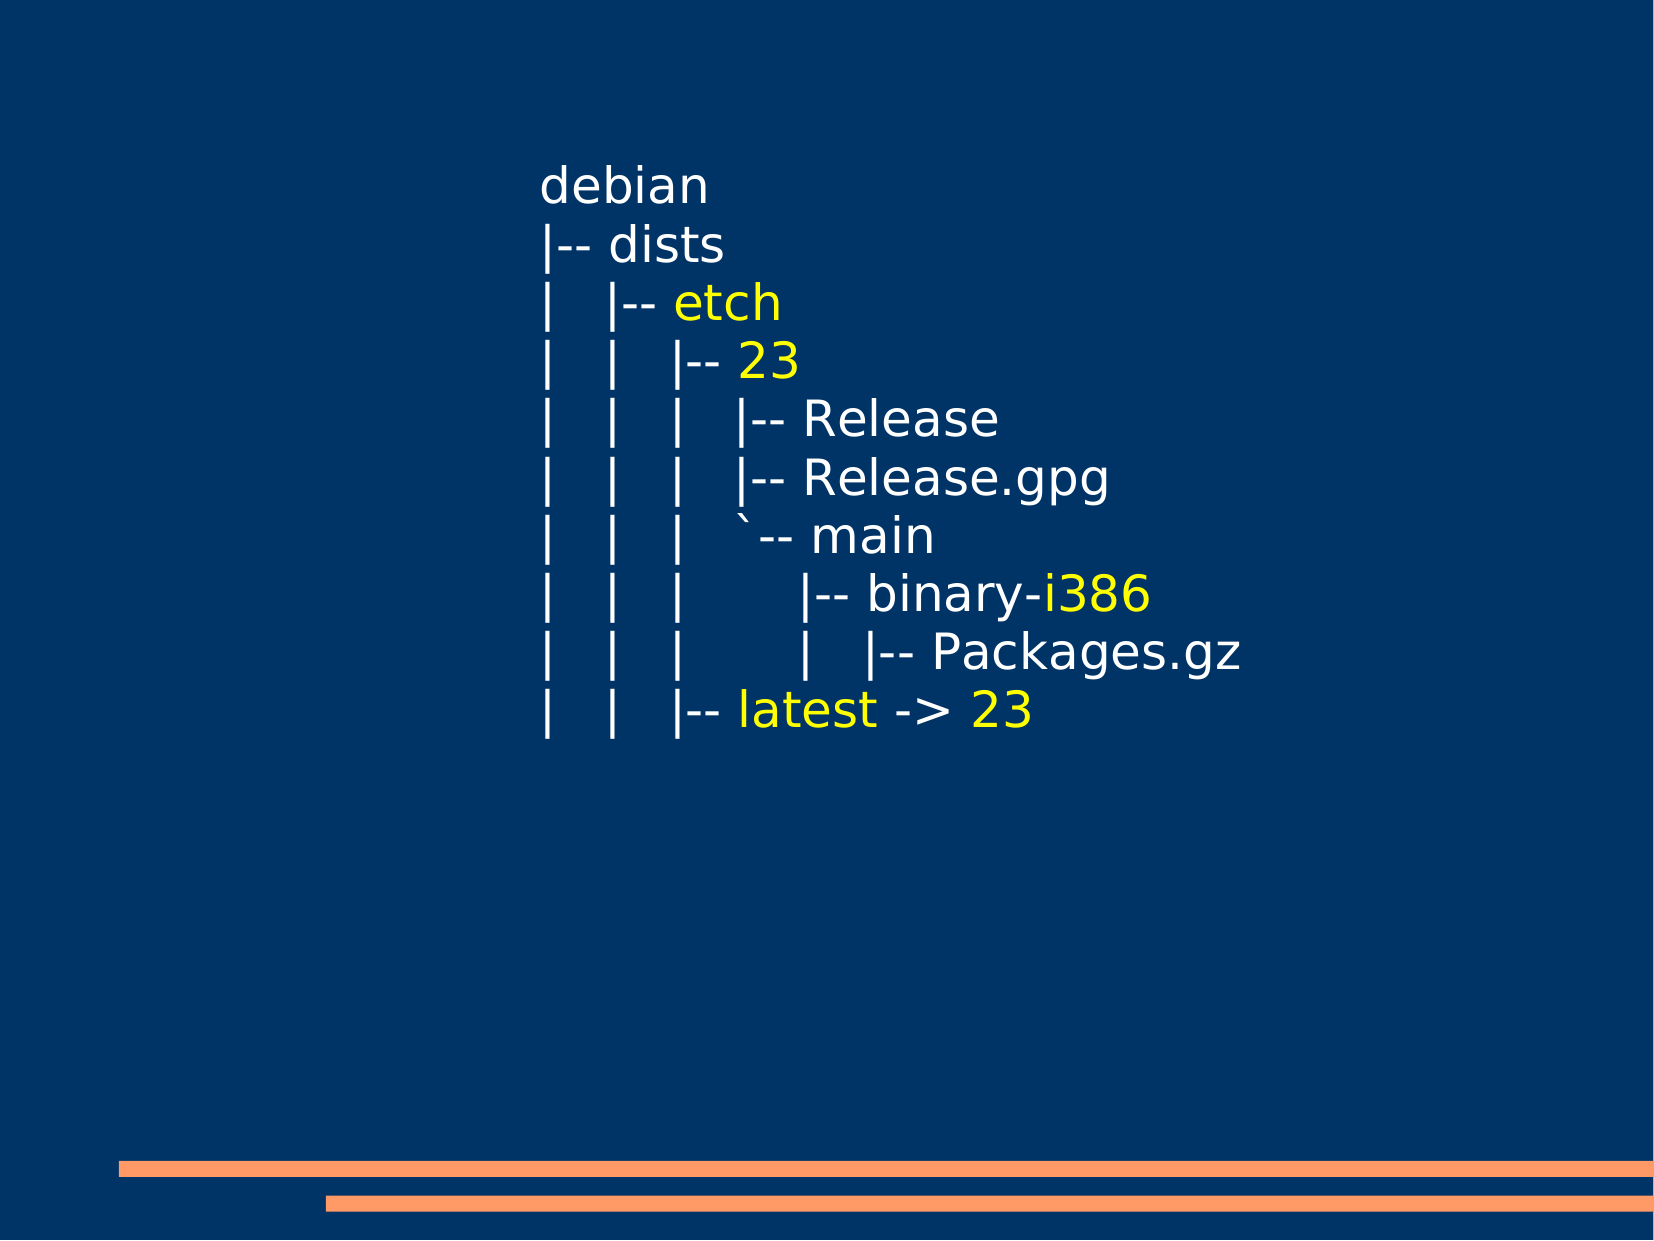

debian
|-- dists
| |-- etch
| | |-- 23
| | | |-- Release
| | | |-- Release.gpg
| | | `-- main
| | | |-- binary-i386
| | | | |-- Packages.gz
| | |-- latest -> 23